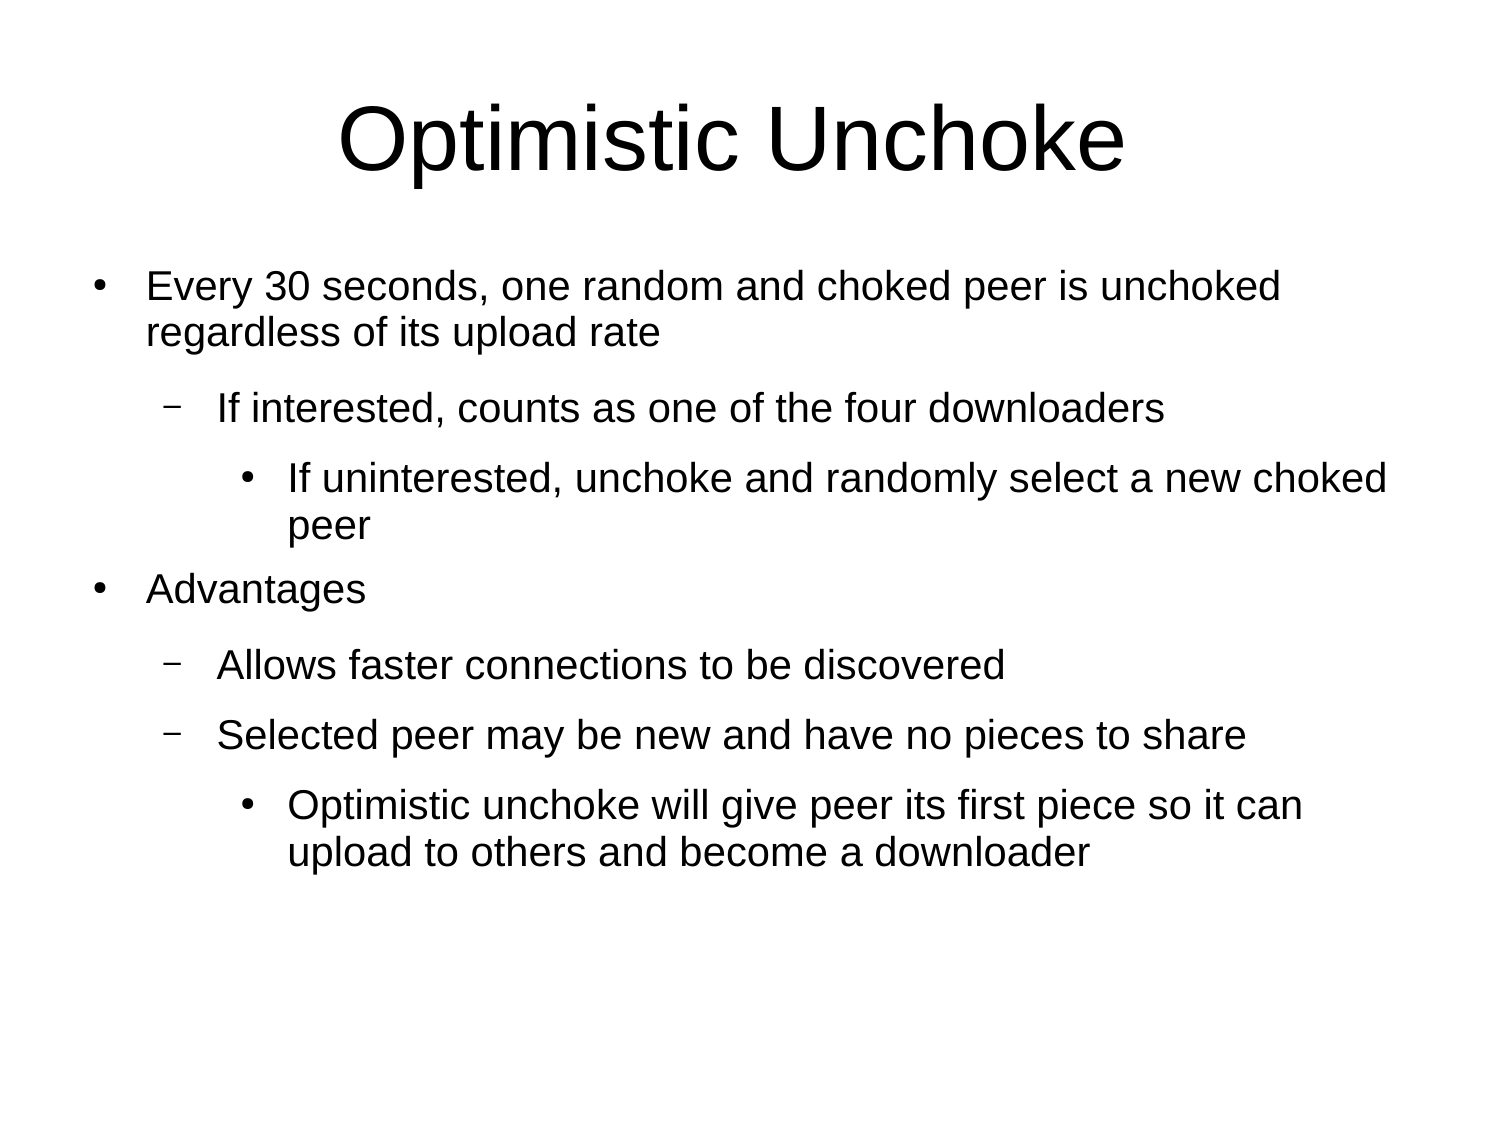

# Optimistic Unchoke
Every 30 seconds, one random and choked peer is unchoked regardless of its upload rate
If interested, counts as one of the four downloaders
If uninterested, unchoke and randomly select a new choked peer
Advantages
Allows faster connections to be discovered
Selected peer may be new and have no pieces to share
Optimistic unchoke will give peer its first piece so it can upload to others and become a downloader